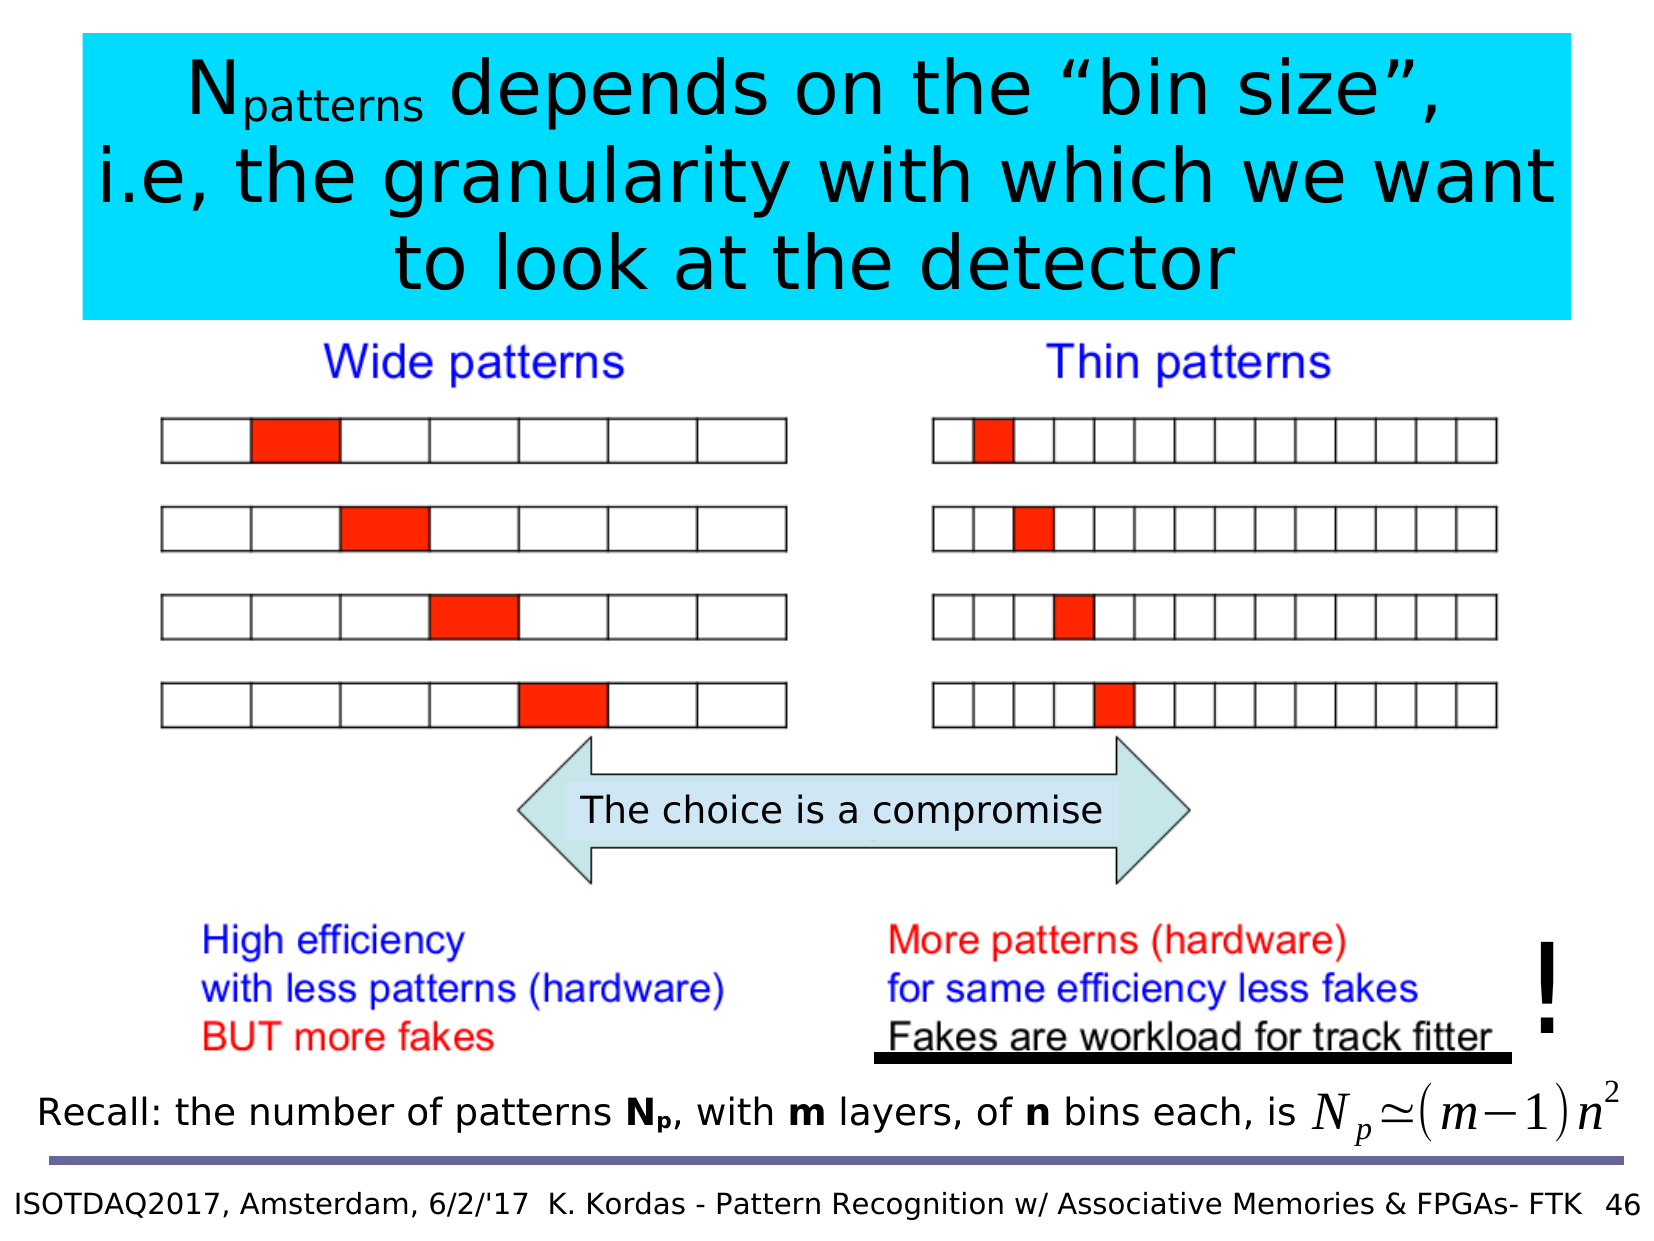

# Npatterns depends on the “bin size”, i.e, the granularity with which we want to look at the detector
The choice is a compromise
!
Recall: the number of patterns Np, with m layers, of n bins each, is
ISOTDAQ2017, Amsterdam, 6/2/'17
K. Kordas - Pattern Recognition w/ Associative Memories & FPGAs- FTK
46